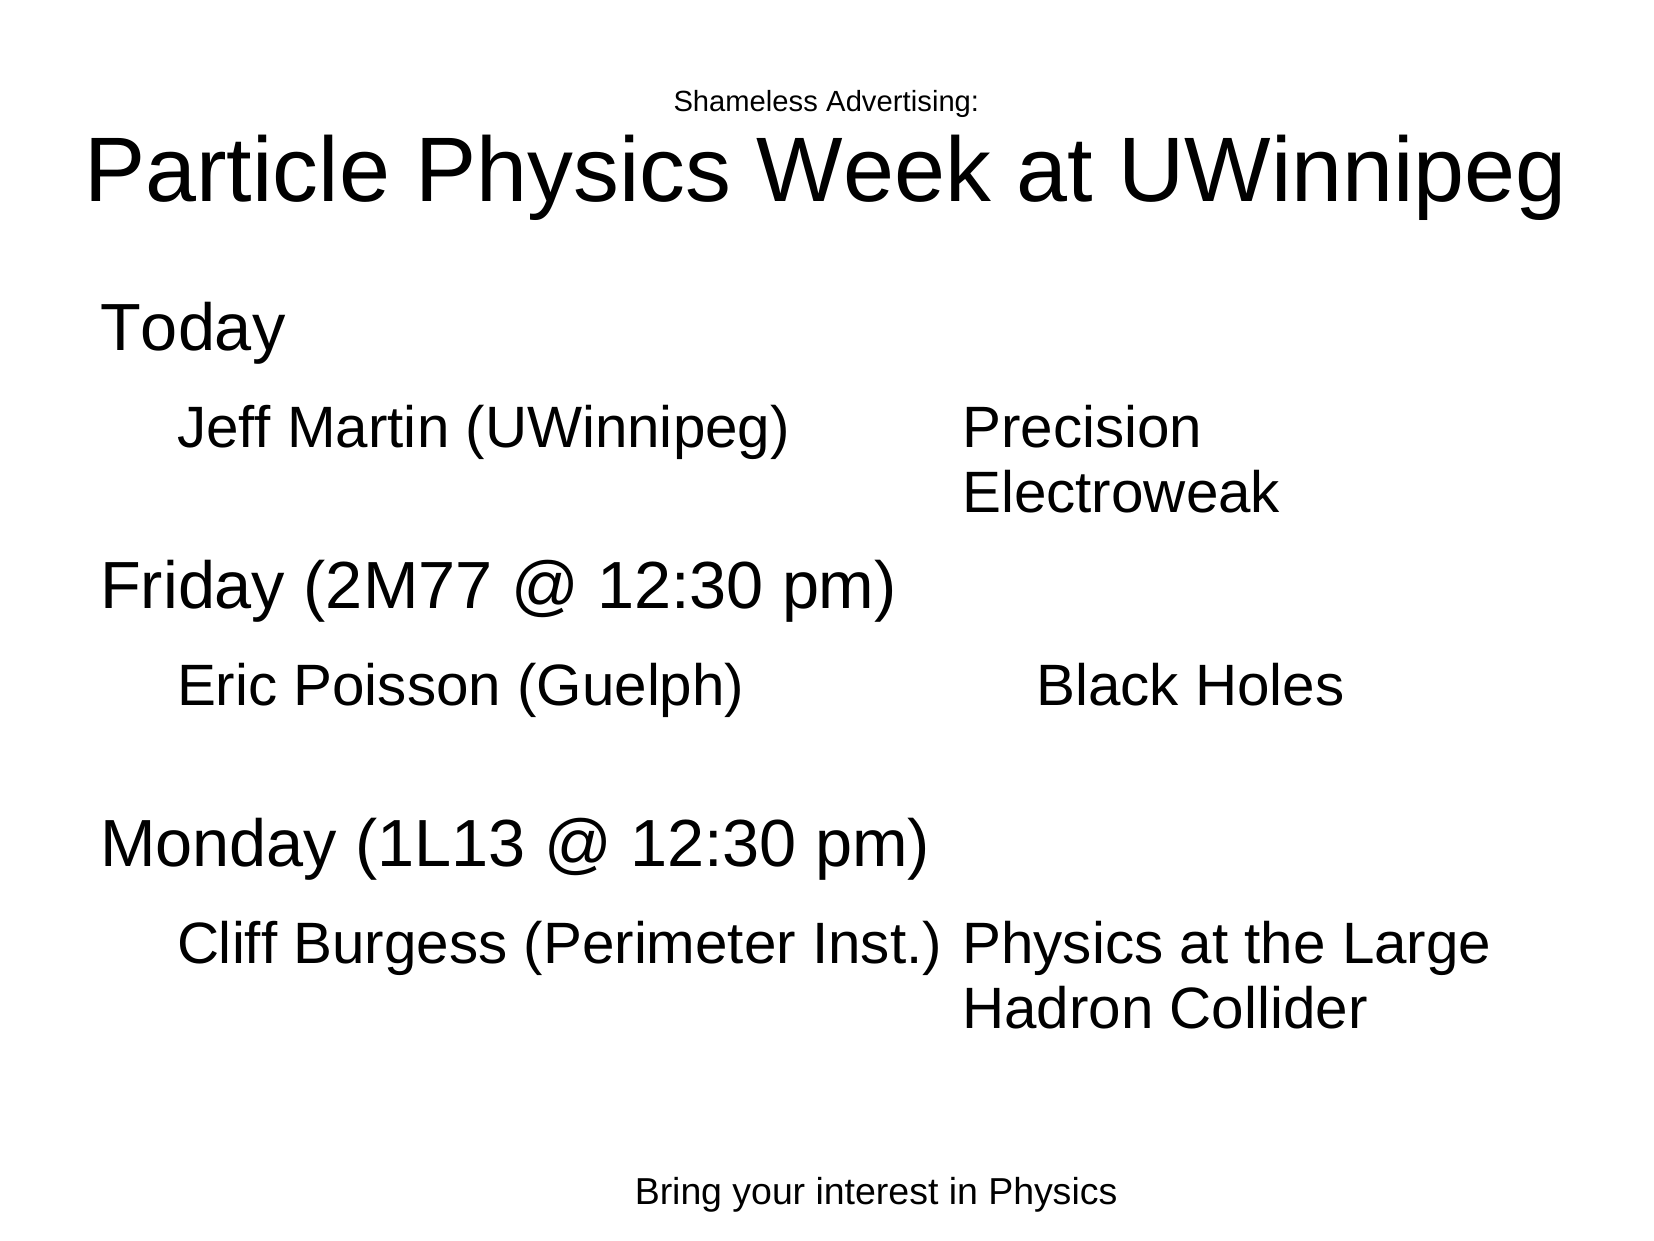

# Shameless Advertising: Particle Physics Week at UWinnipeg
Today
Jeff Martin (UWinnipeg)			Precision 															Electroweak
Friday (2M77 @ 12:30 pm)
Eric Poisson (Guelph)				Black Holes
Monday (1L13 @ 12:30 pm)
Cliff Burgess (Perimeter Inst.)	Physics at the Large 											Hadron Collider
Bring your interest in Physics